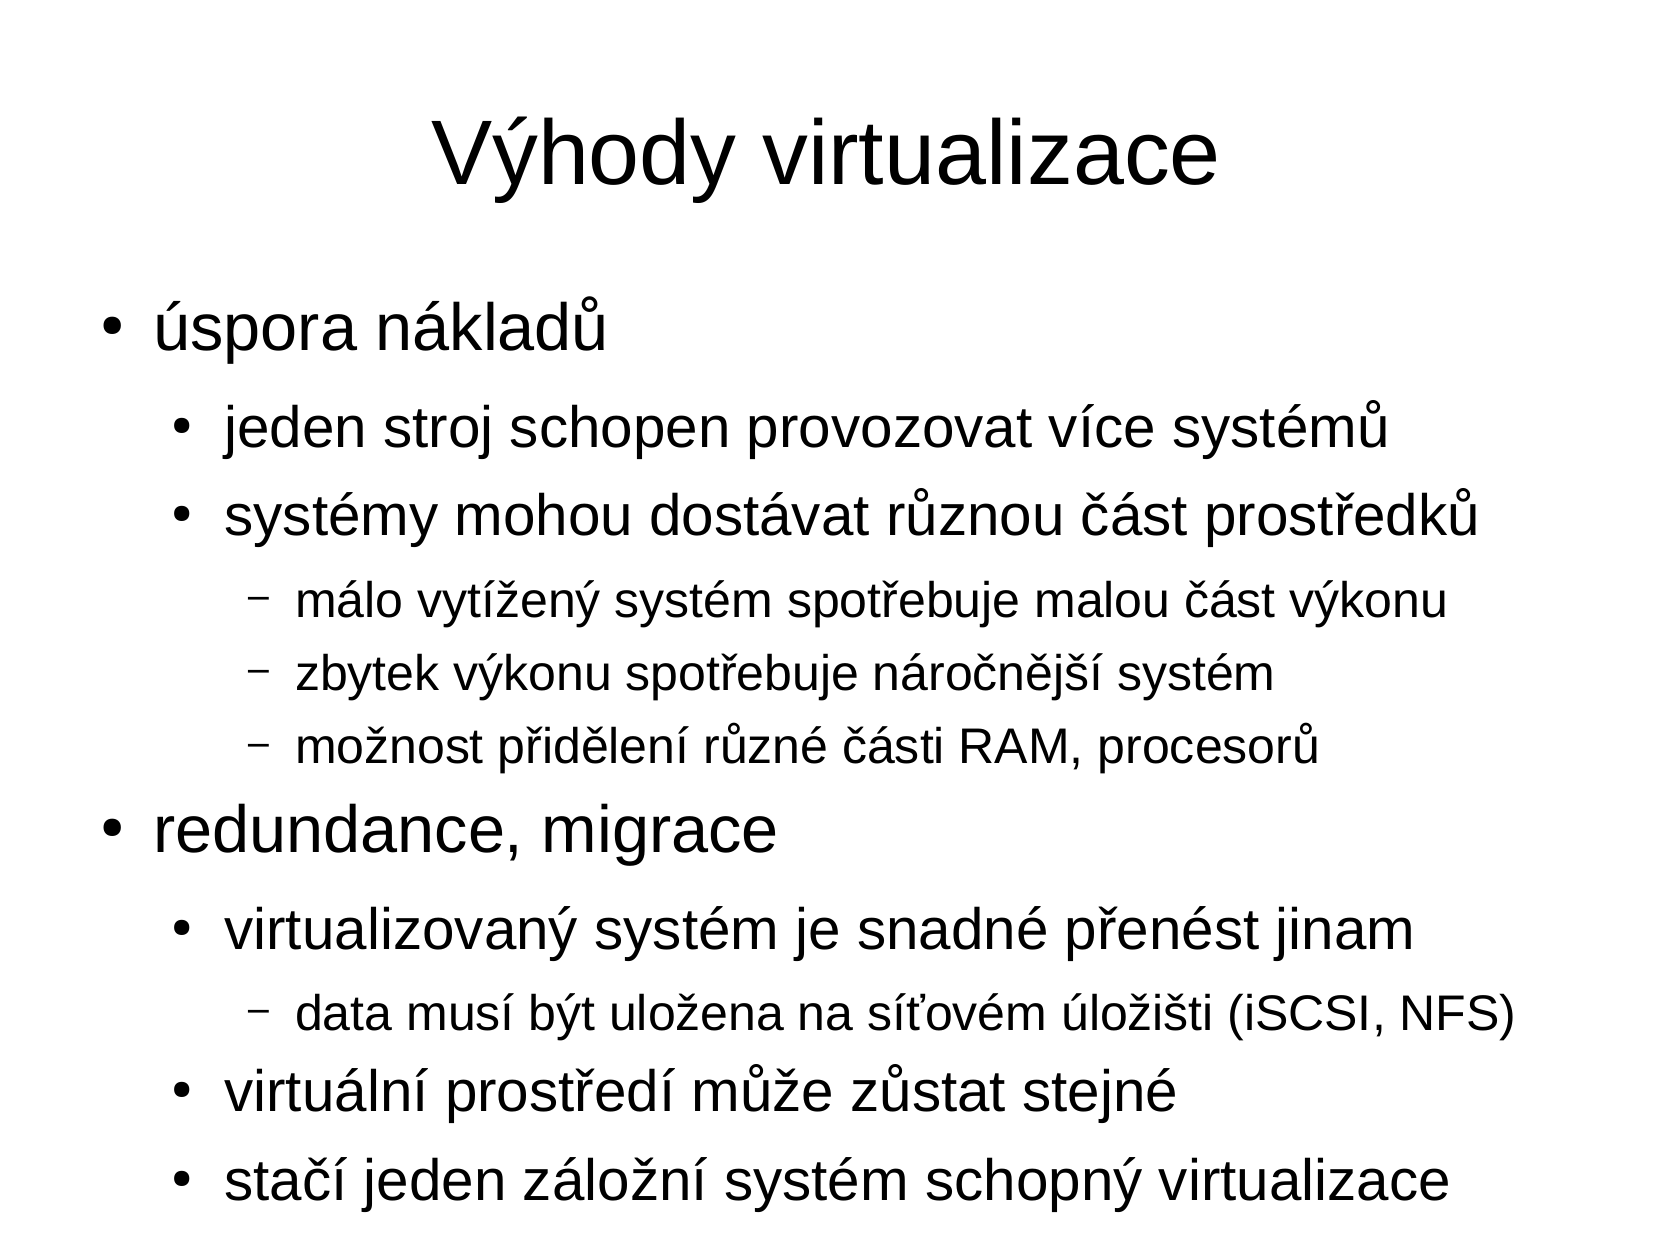

# Výhody virtualizace
úspora nákladů
jeden stroj schopen provozovat více systémů
systémy mohou dostávat různou část prostředků
málo vytížený systém spotřebuje malou část výkonu
zbytek výkonu spotřebuje náročnější systém
možnost přidělení různé části RAM, procesorů
redundance, migrace
virtualizovaný systém je snadné přenést jinam
data musí být uložena na síťovém úložišti (iSCSI, NFS)
virtuální prostředí může zůstat stejné
stačí jeden záložní systém schopný virtualizace